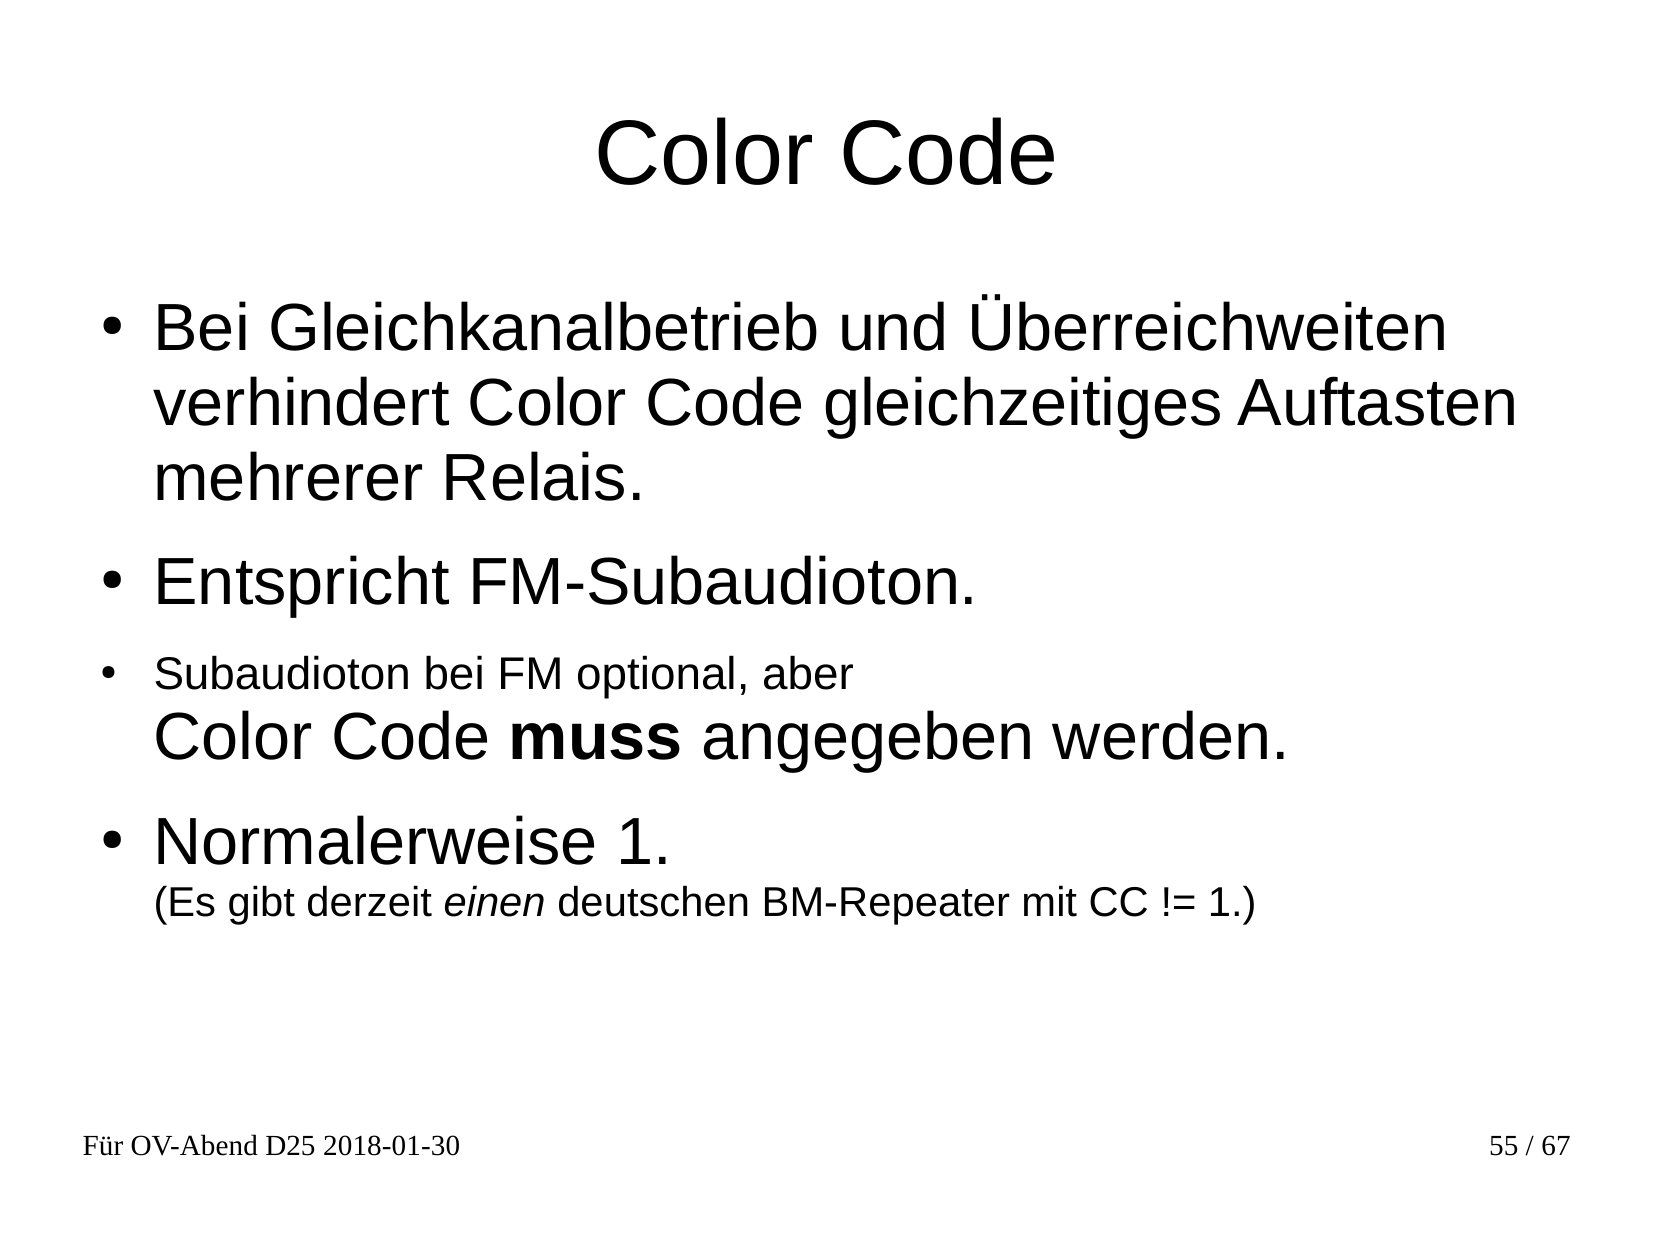

# Color Code
Bei Gleichkanalbetrieb und Überreichweiten
verhindert Color Code gleichzeitiges Auftasten mehrerer Relais.
Entspricht FM-Subaudioton.
Subaudioton bei FM optional, aber
Color Code muss angegeben werden.
Normalerweise 1.
(Es gibt derzeit einen deutschen BM-Repeater mit CC != 1.)
55